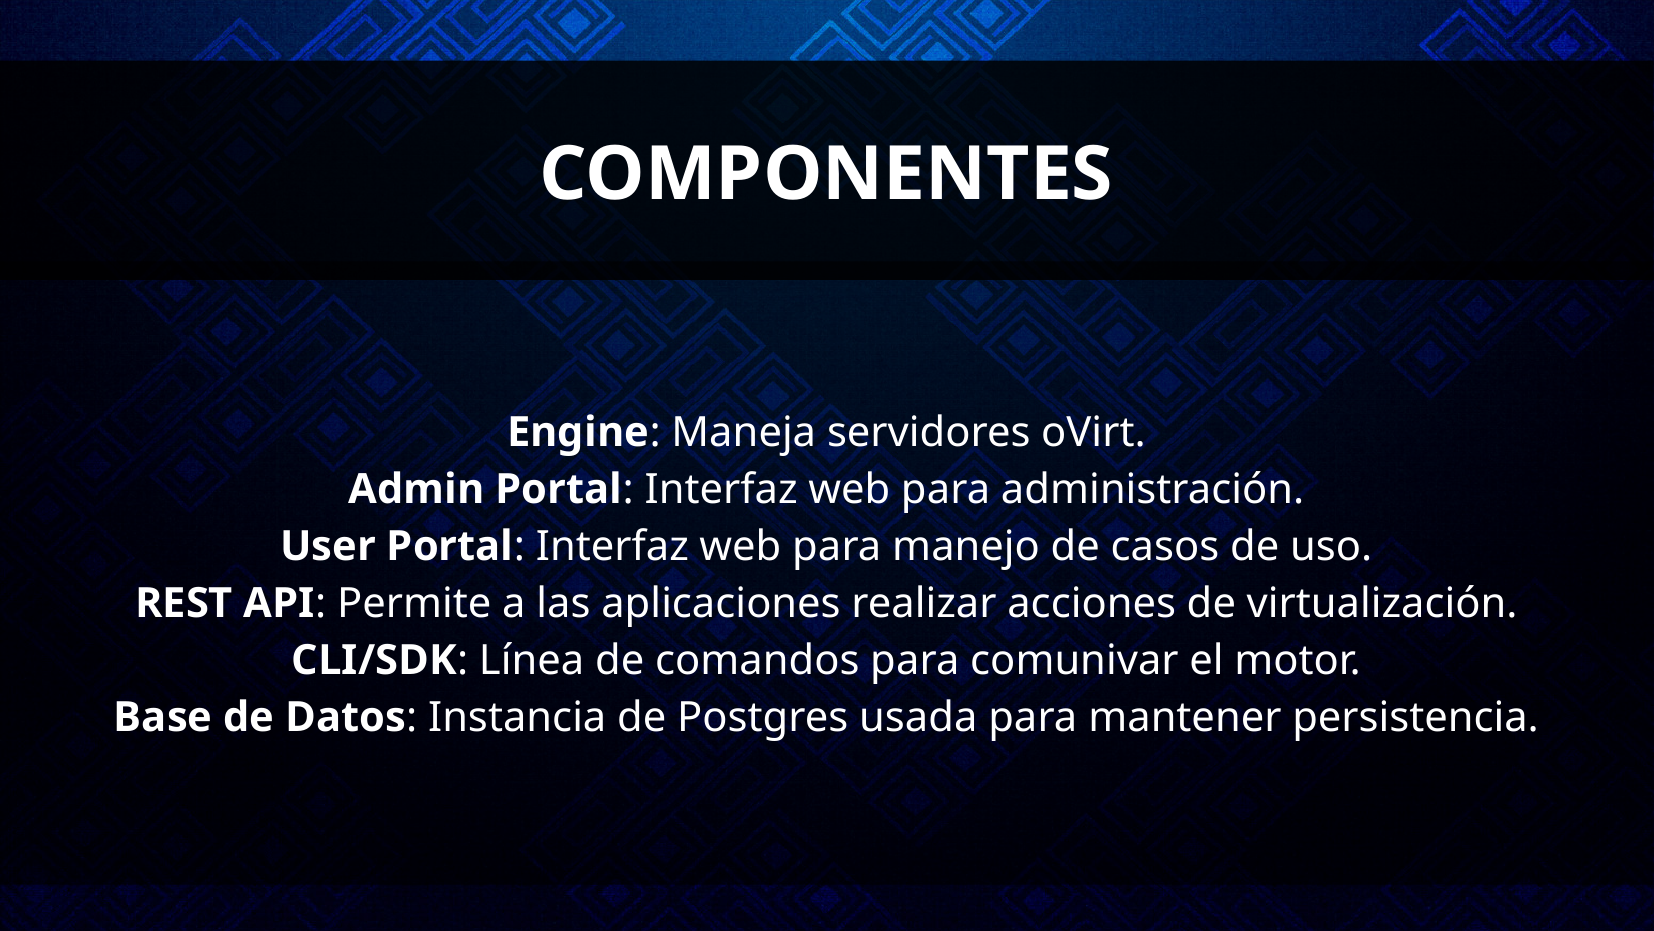

COMPONENTES
Engine: Maneja servidores oVirt.
Admin Portal: Interfaz web para administración.
User Portal: Interfaz web para manejo de casos de uso.
REST API: Permite a las aplicaciones realizar acciones de virtualización.
CLI/SDK: Línea de comandos para comunivar el motor.
Base de Datos: Instancia de Postgres usada para mantener persistencia.